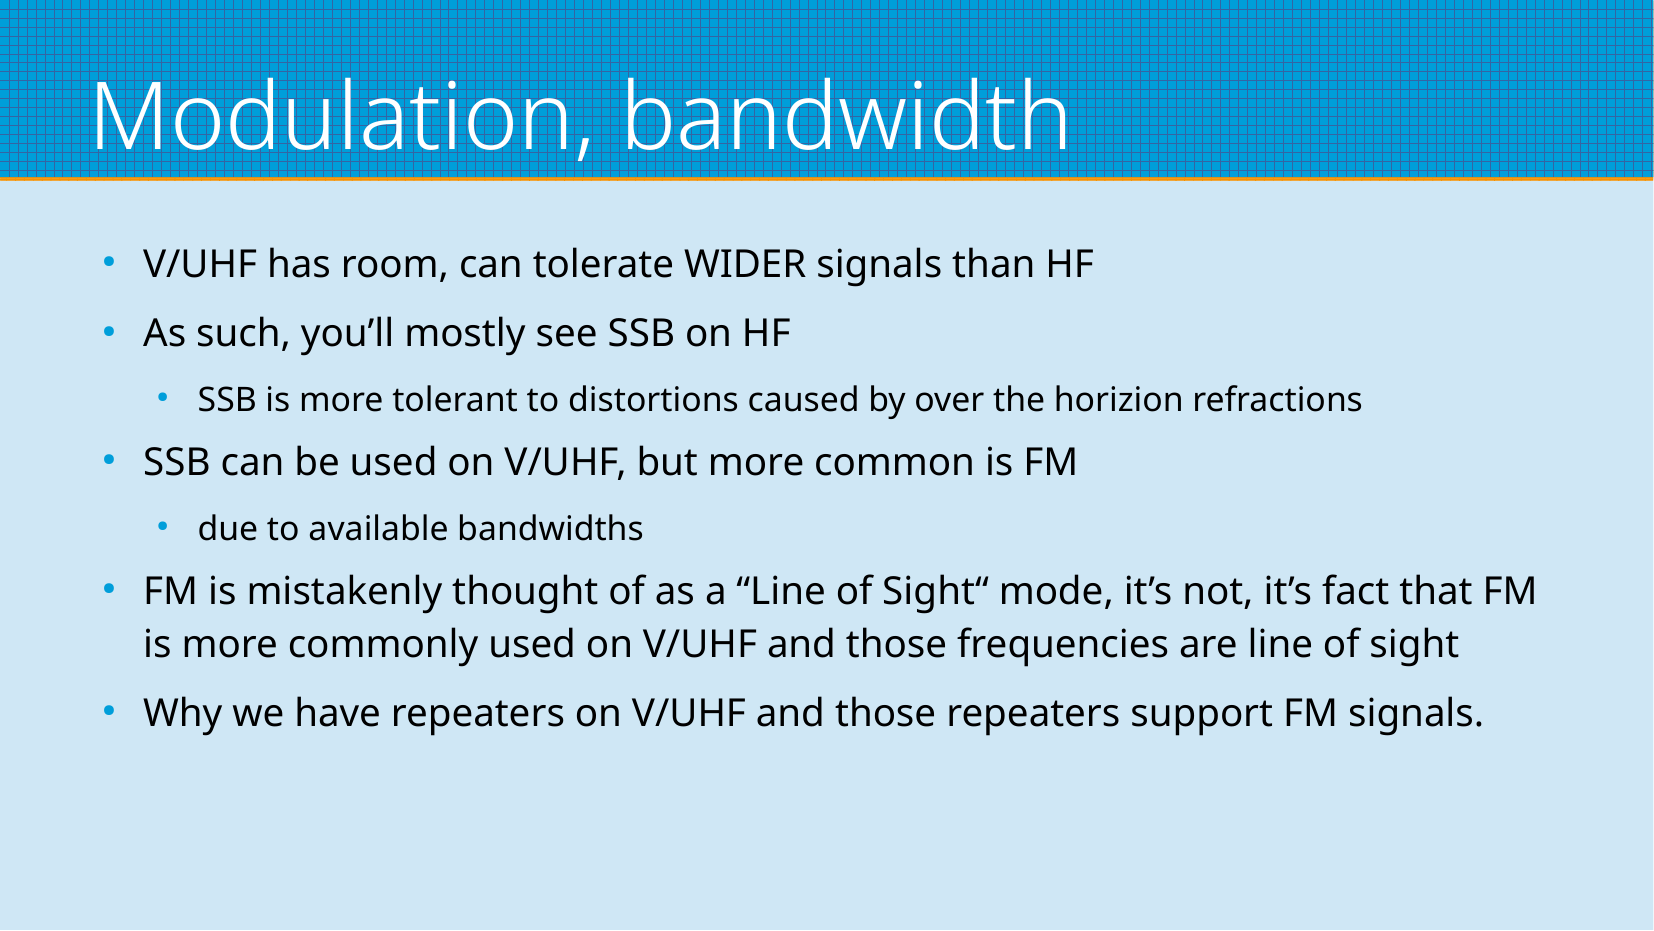

# Modulation, bandwidth
V/UHF has room, can tolerate WIDER signals than HF
As such, you’ll mostly see SSB on HF
SSB is more tolerant to distortions caused by over the horizion refractions
SSB can be used on V/UHF, but more common is FM
due to available bandwidths
FM is mistakenly thought of as a “Line of Sight“ mode, it’s not, it’s fact that FM is more commonly used on V/UHF and those frequencies are line of sight
Why we have repeaters on V/UHF and those repeaters support FM signals.